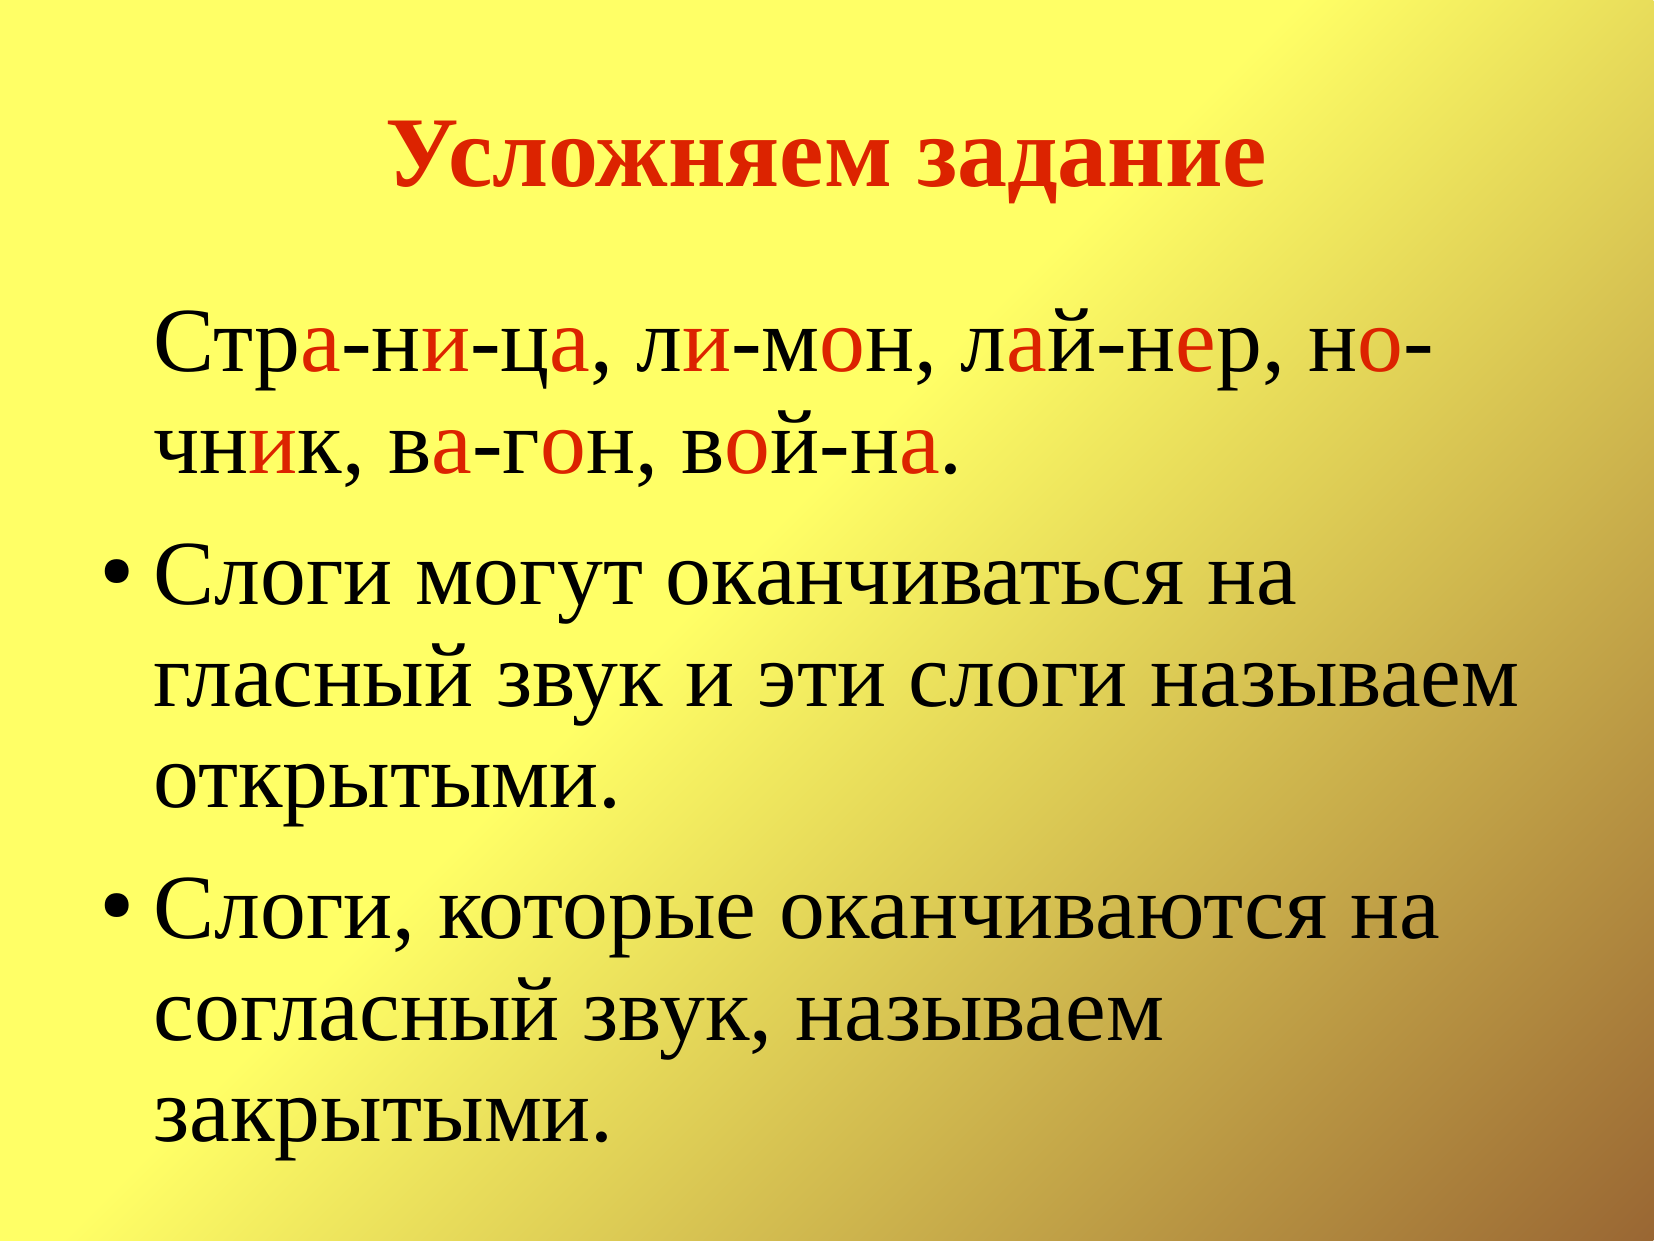

# Усложняем задание
Стра-ни-ца, ли-мон, лай-нер, но-чник, ва-гон, вой-на.
Слоги могут оканчиваться на гласный звук и эти слоги называем открытыми.
Слоги, которые оканчиваются на согласный звук, называем закрытыми.